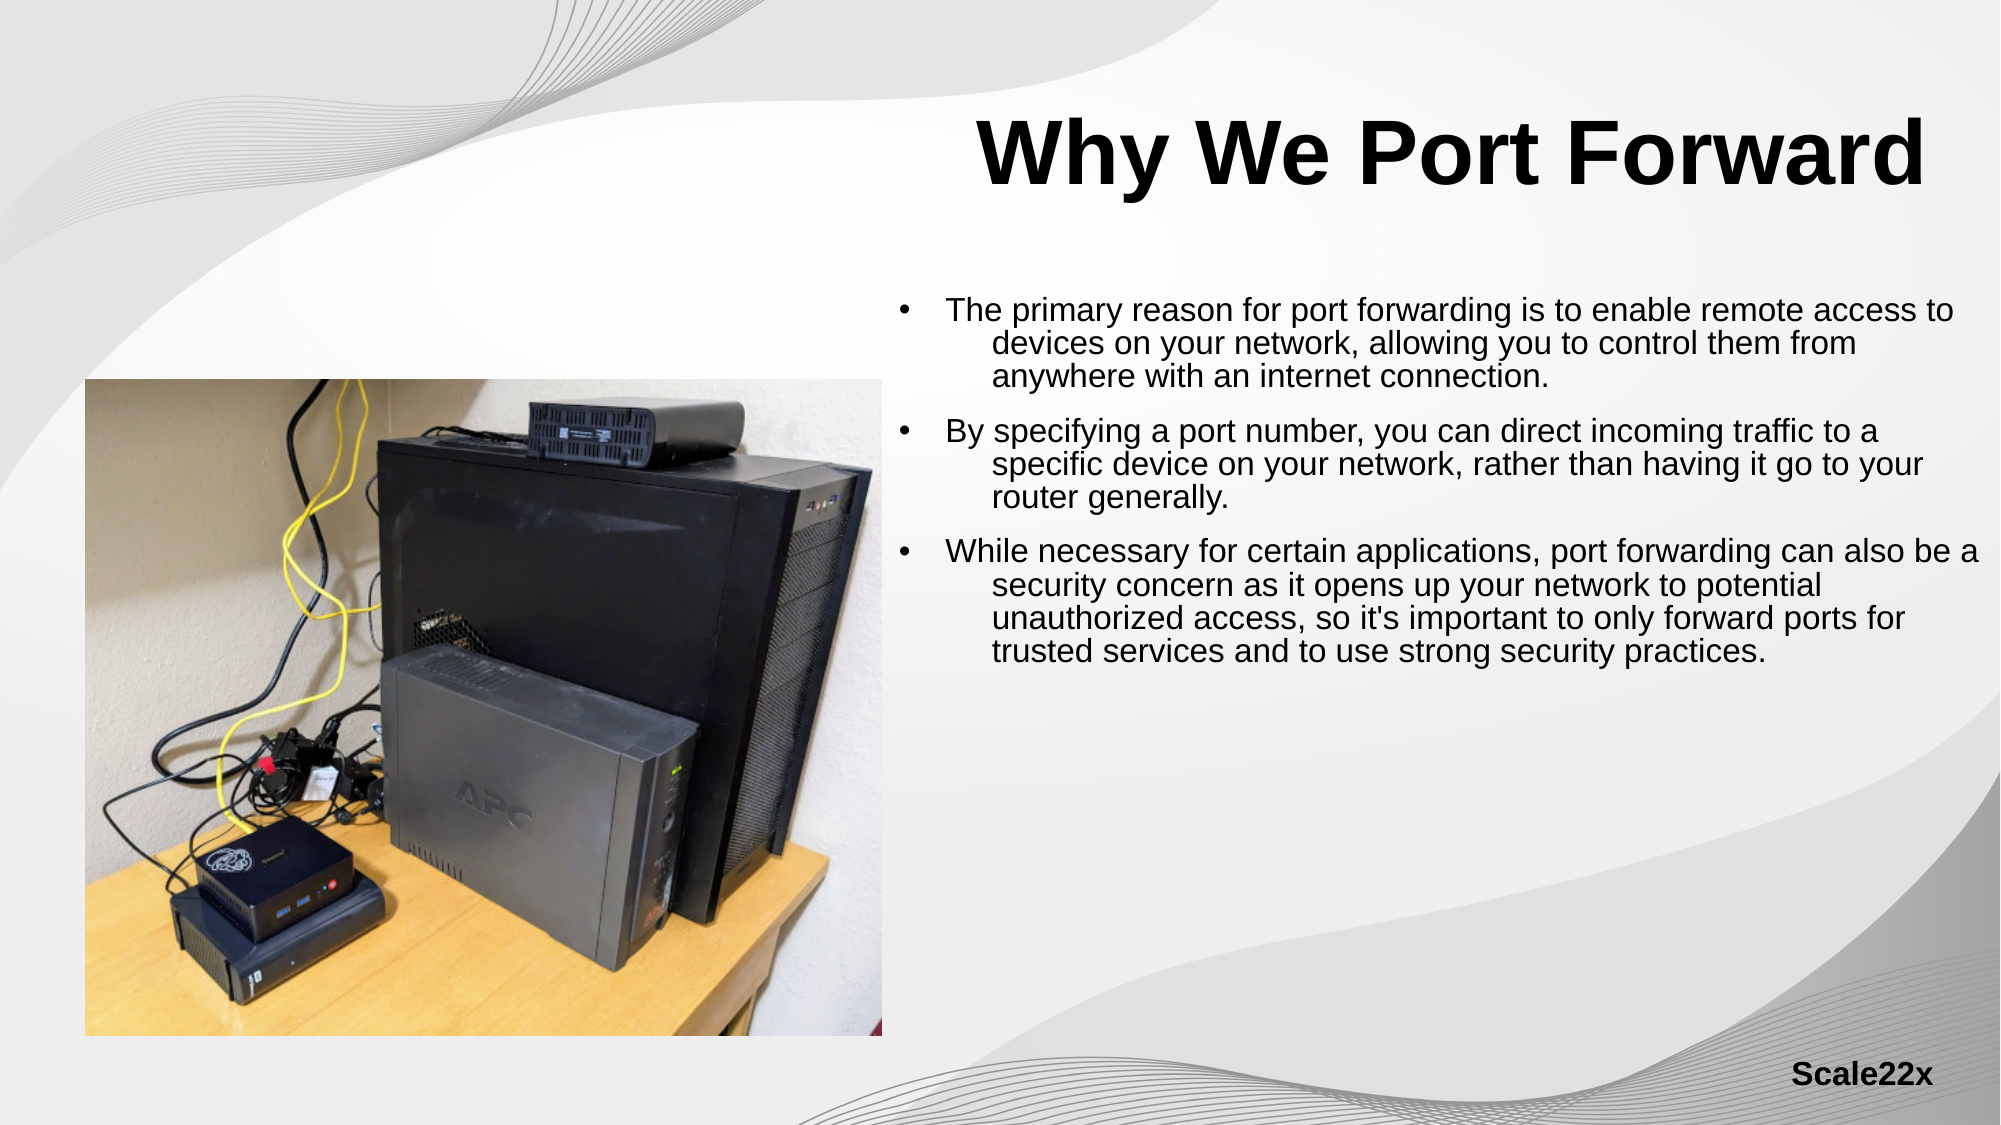

# Why We Port Forward
The primary reason for port forwarding is to enable remote access to devices on your network, allowing you to control them from anywhere with an internet connection.
By specifying a port number, you can direct incoming traffic to a specific device on your network, rather than having it go to your router generally.
While necessary for certain applications, port forwarding can also be a security concern as it opens up your network to potential unauthorized access, so it's important to only forward ports for trusted services and to use strong security practices.
Scale22x